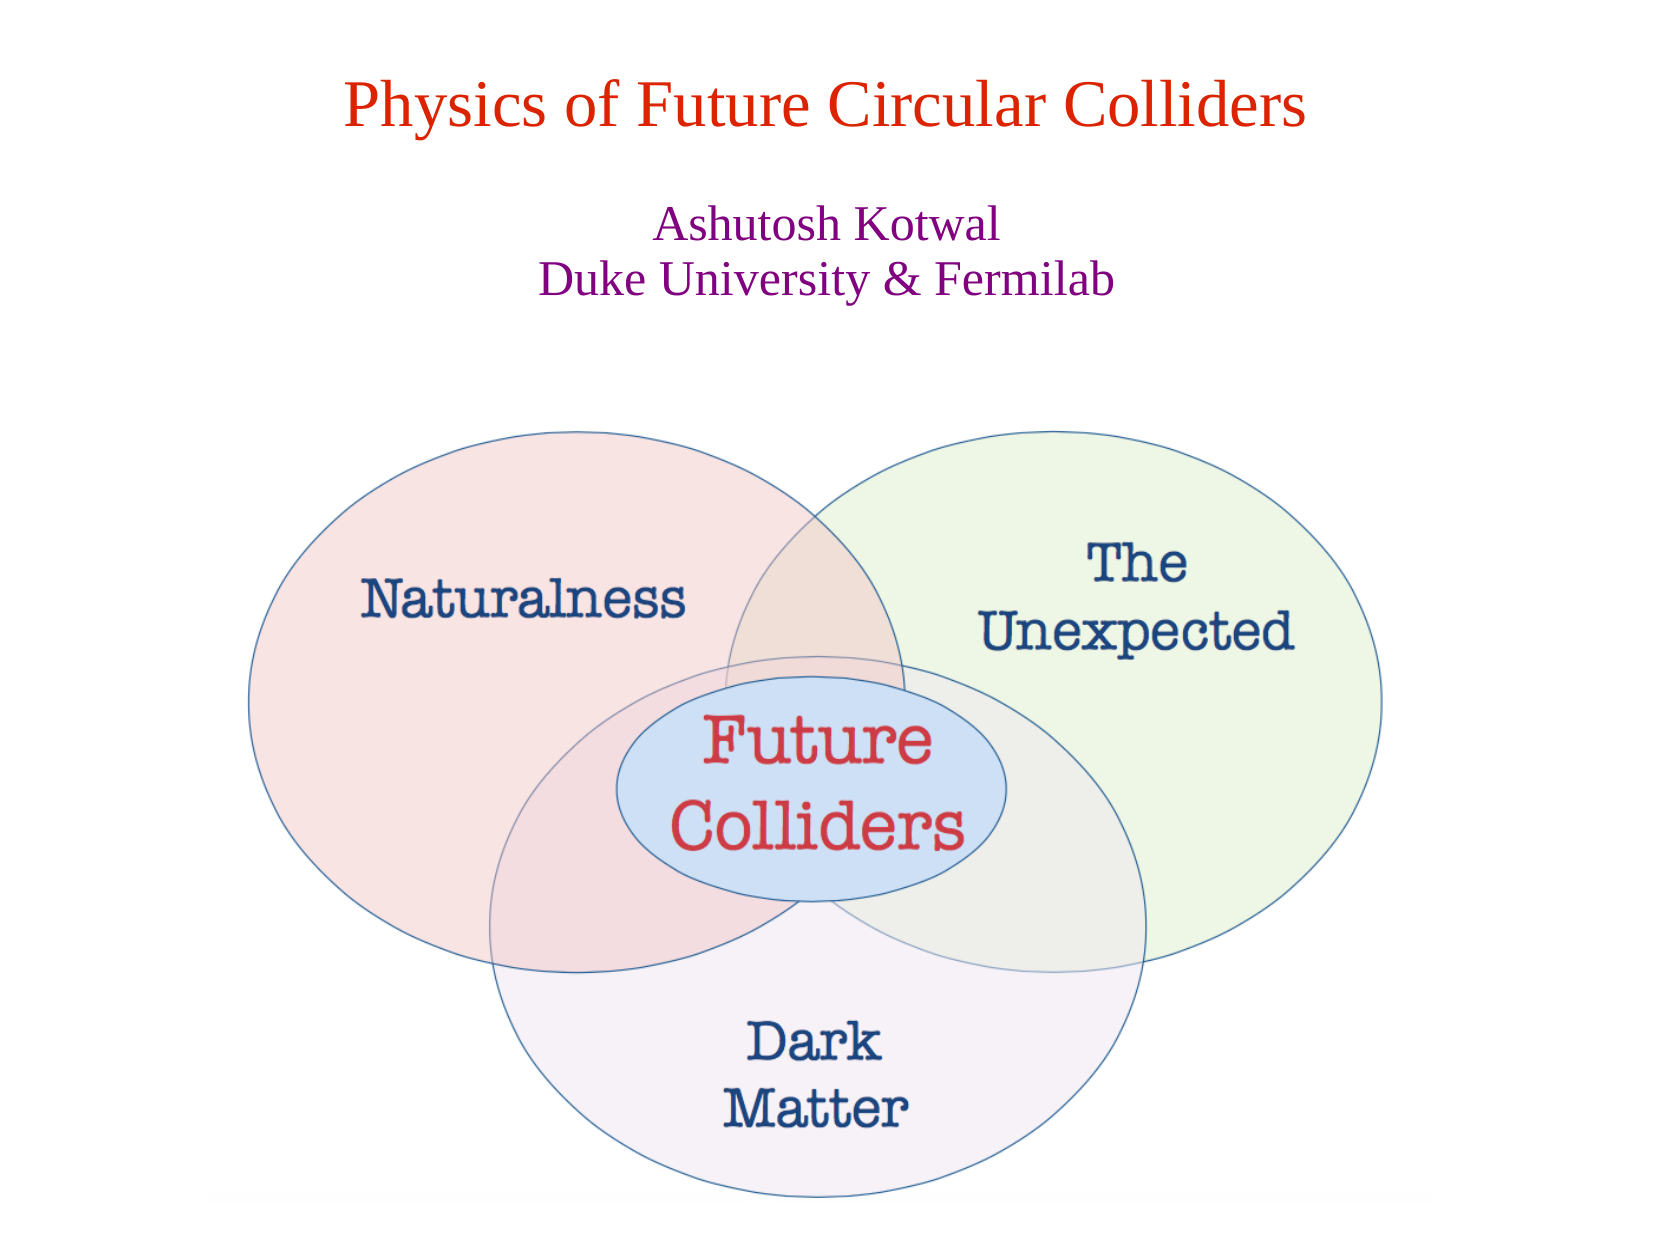

# Physics of Future Circular Colliders Ashutosh Kotwal Duke University & Fermilab
APS Meeting
April 2016